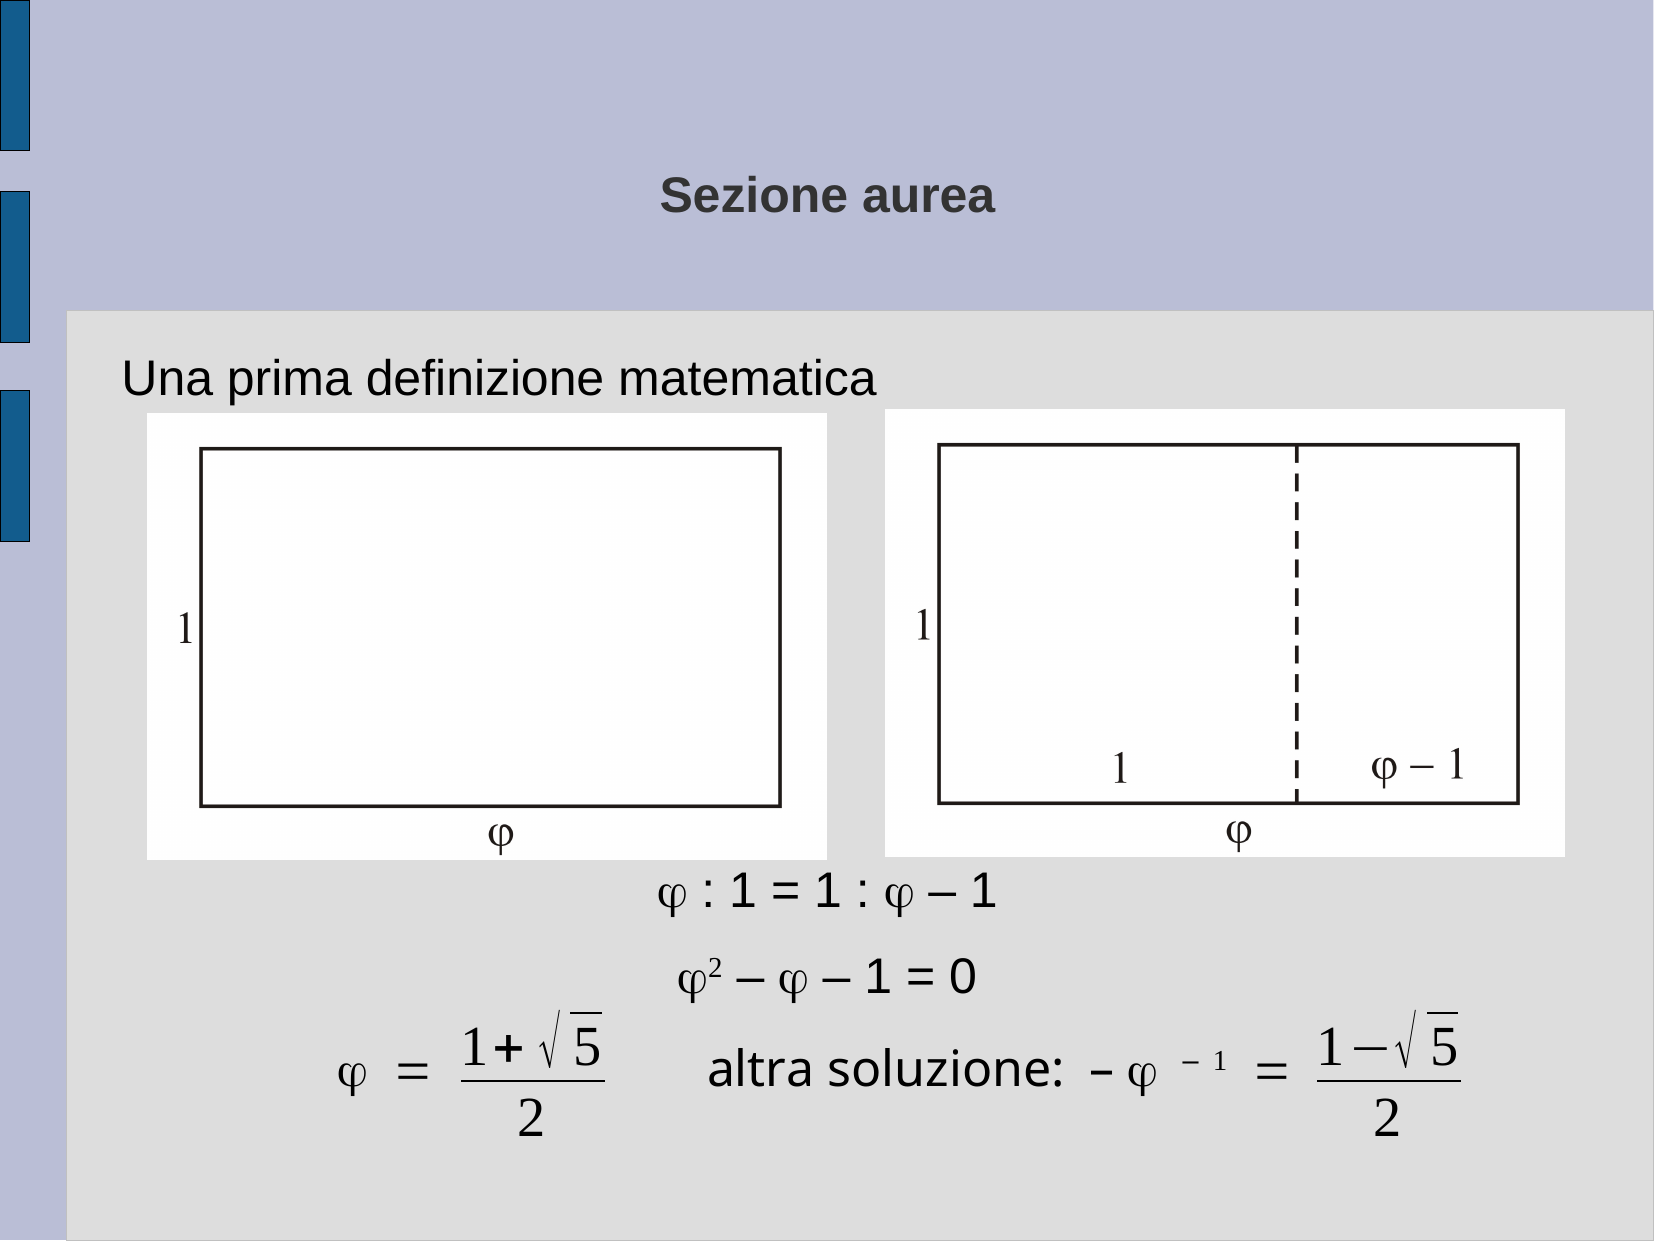

# Sezione aurea
Una prima definizione matematica
j : 1 = 1 : j – 1
j2 – j – 1 = 0
j = 				altra soluzione:	 – j – 1 =